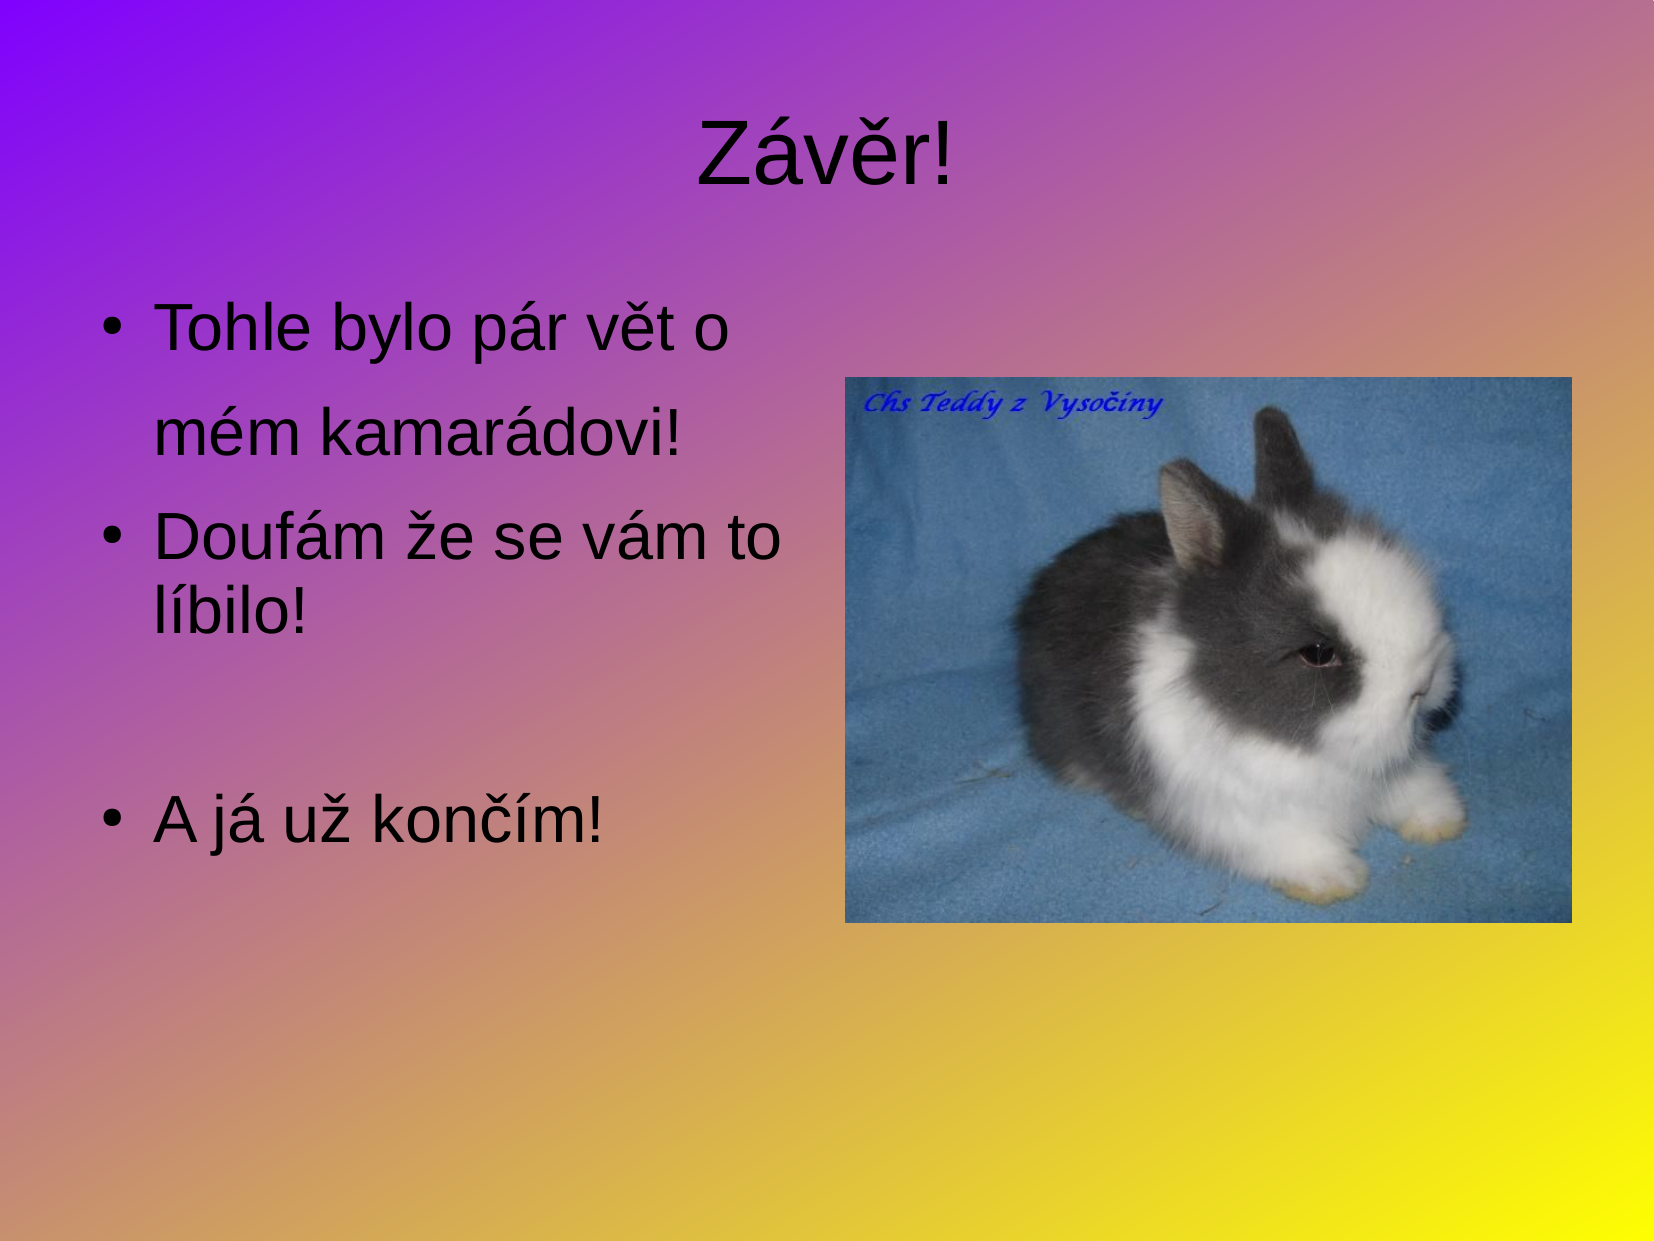

# Závěr!
Tohle bylo pár vět o
mém kamarádovi!
Doufám že se vám to líbilo!
A já už končím!